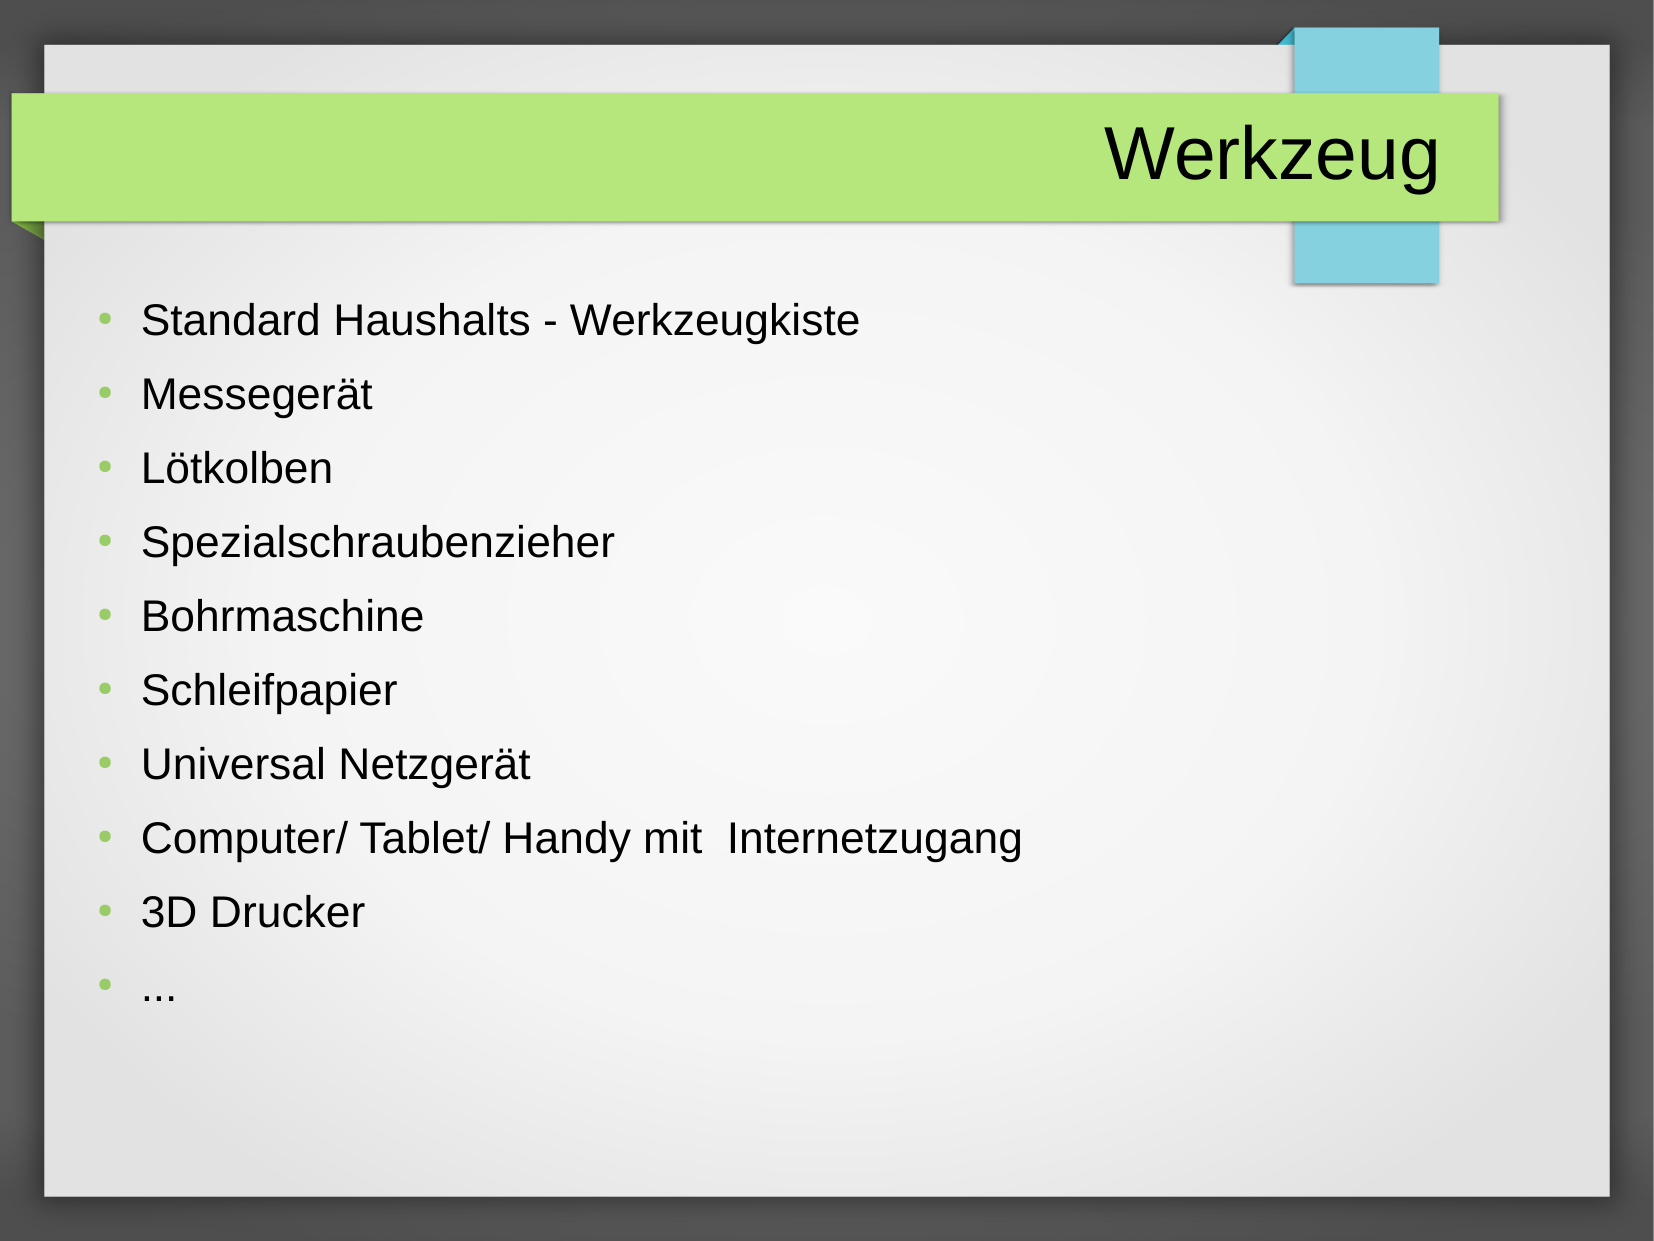

# Werkzeug
Standard Haushalts - Werkzeugkiste
Messegerät
Lötkolben
Spezialschraubenzieher
Bohrmaschine
Schleifpapier
Universal Netzgerät
Computer/ Tablet/ Handy mit Internetzugang
3D Drucker
...